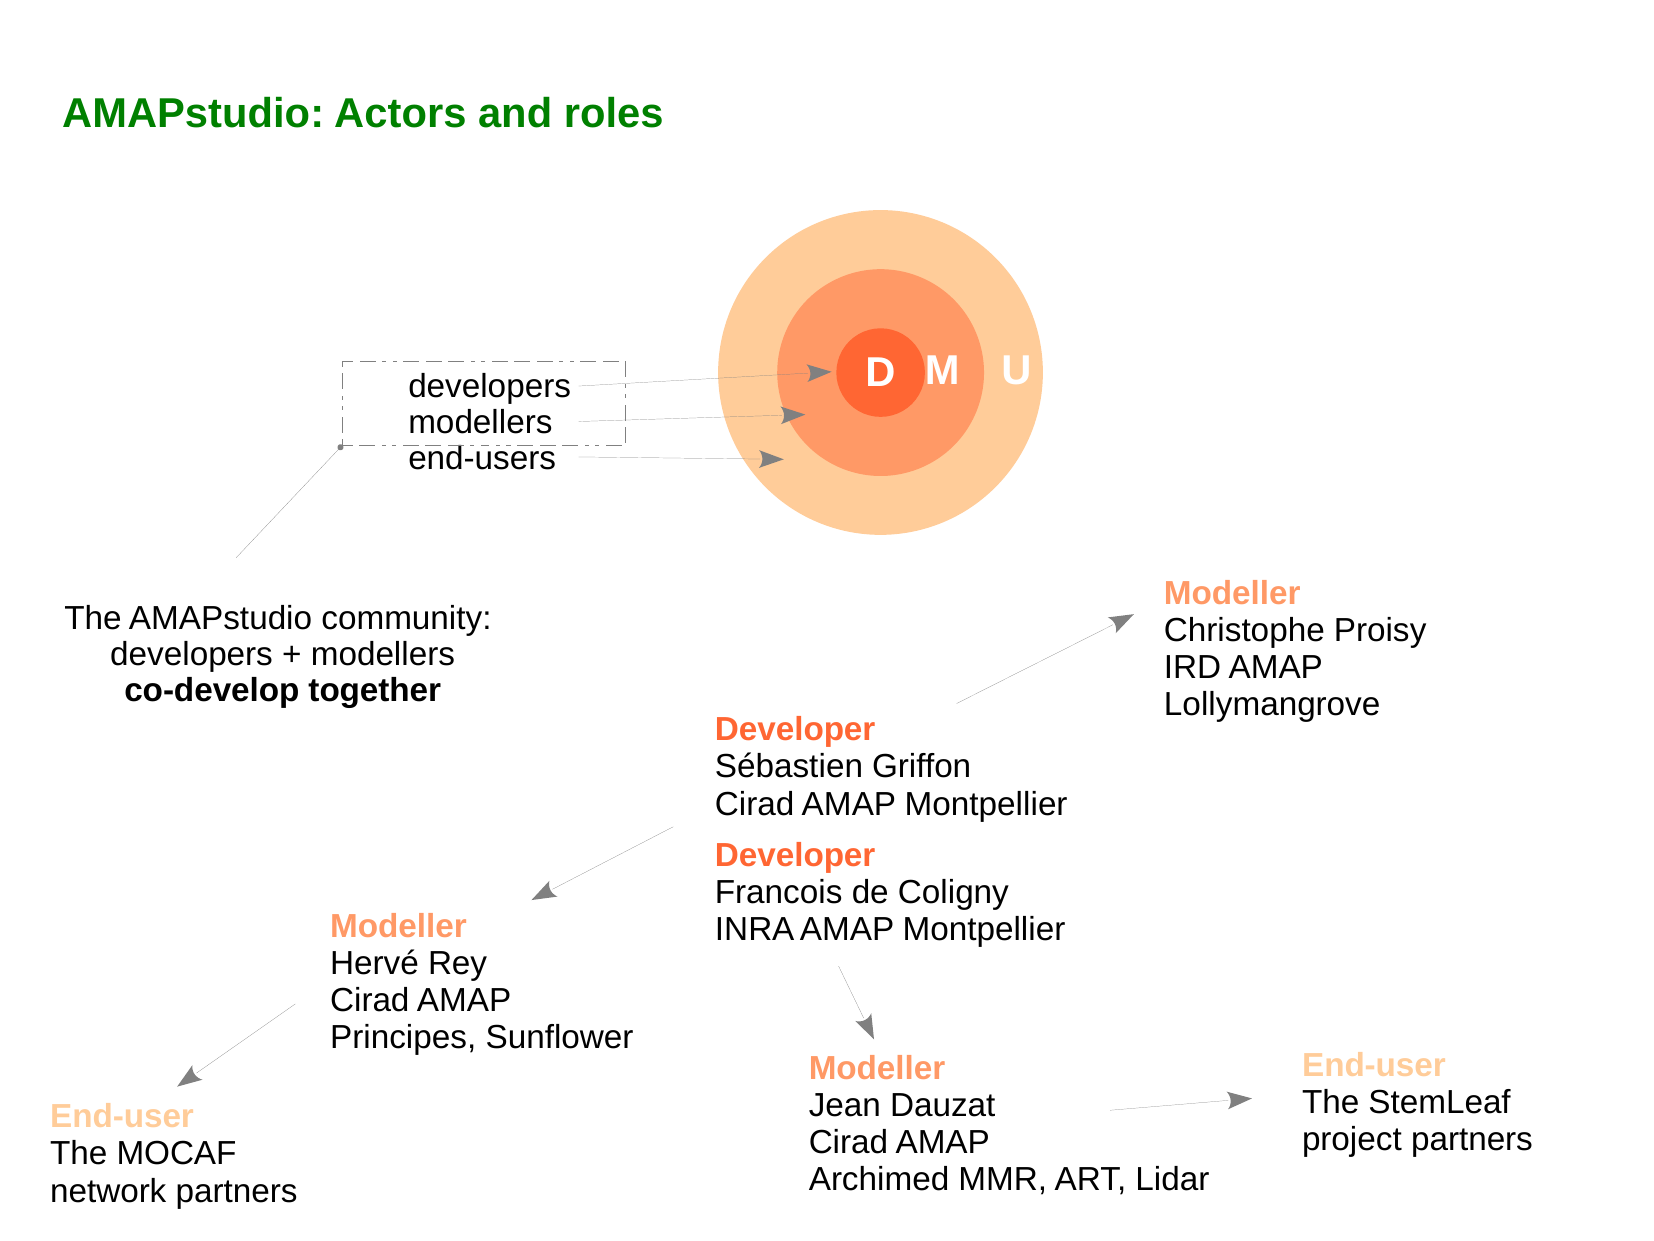

AMAPstudio: Actors and roles
D
M
U
developers
modellers
end-users
Modeller
Christophe Proisy
IRD AMAP
Lollymangrove
The AMAPstudio community:
developers + modellers
co-develop together
Developer
Sébastien Griffon
Cirad AMAP Montpellier
Developer
Francois de Coligny
INRA AMAP Montpellier
Modeller
Hervé Rey
Cirad AMAP
Principes, Sunflower
End-user
The StemLeaf project partners
Modeller
Jean Dauzat
Cirad AMAP
Archimed MMR, ART, Lidar
End-user
The MOCAF network partners